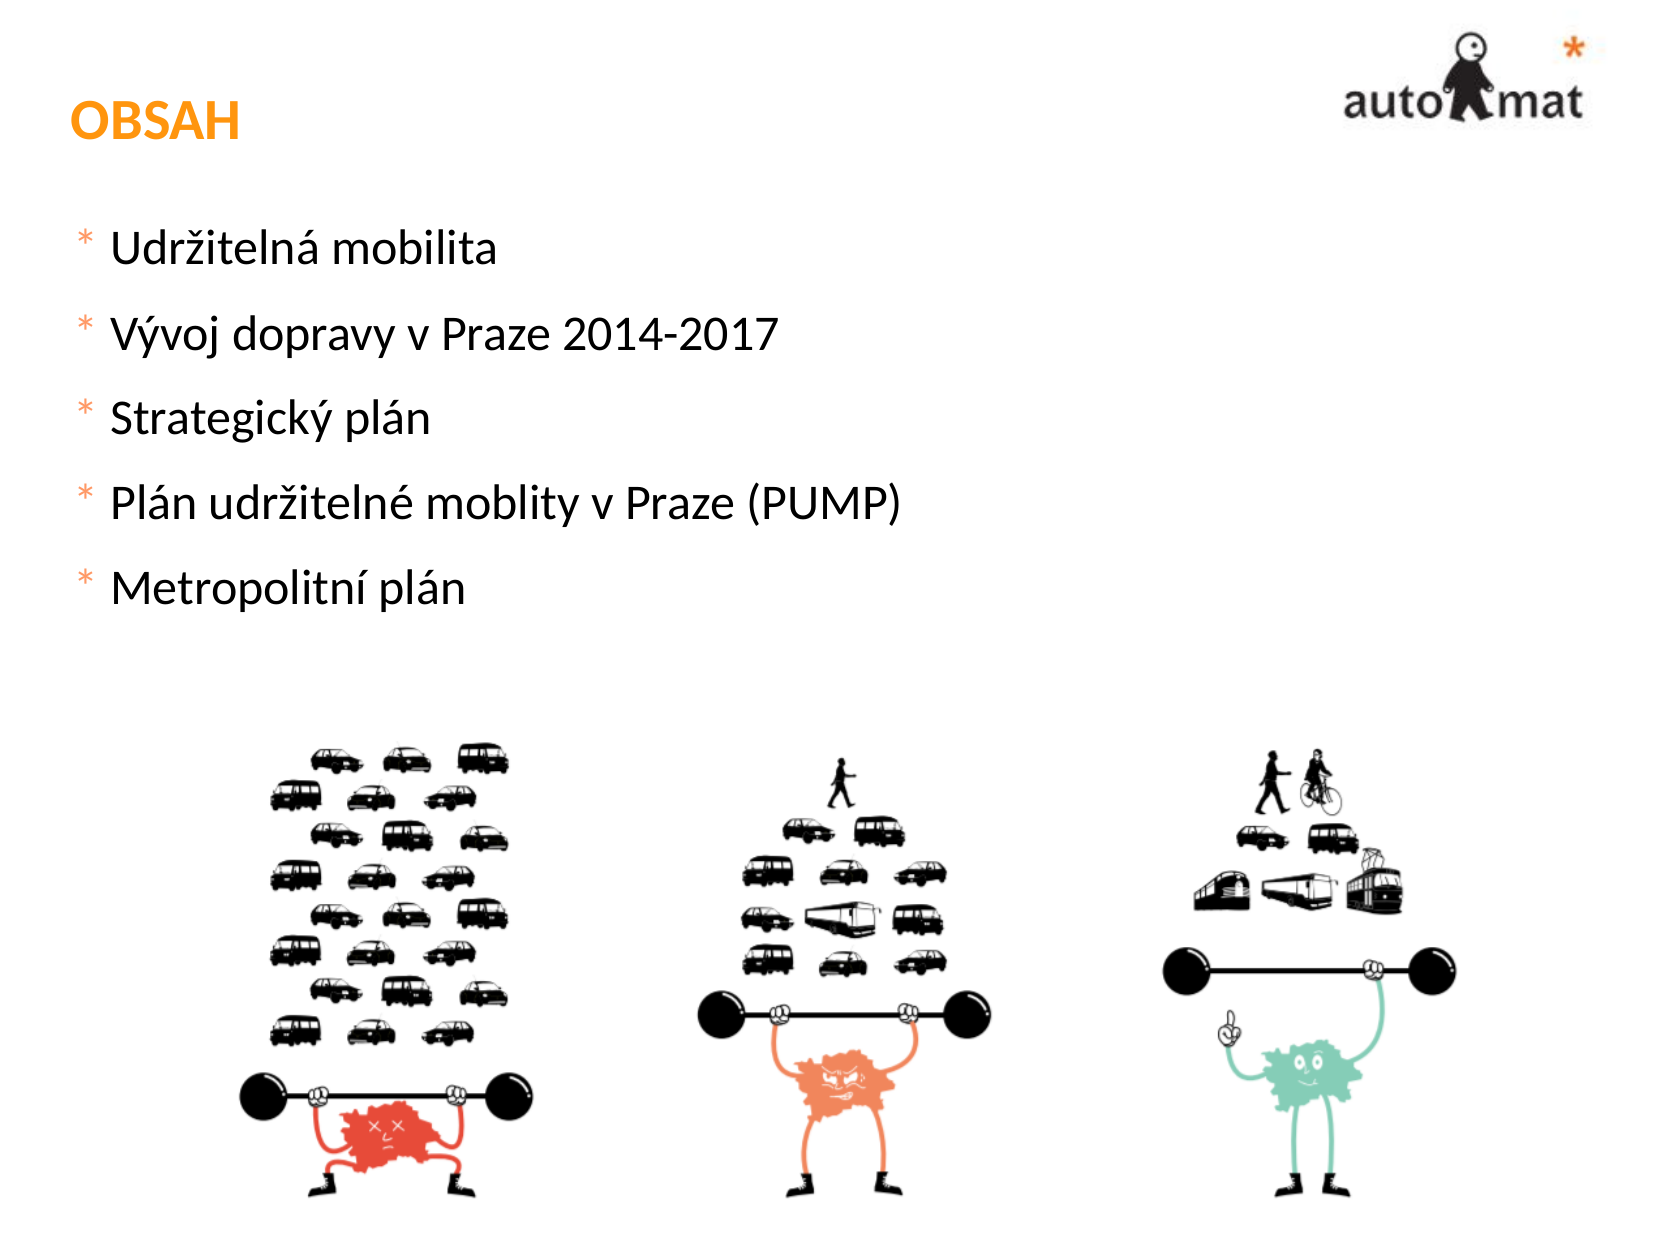

OBSAH
* Udržitelná mobilita
* Vývoj dopravy v Praze 2014-2017
* Strategický plán
* Plán udržitelné moblity v Praze (PUMP)
* Metropolitní plán